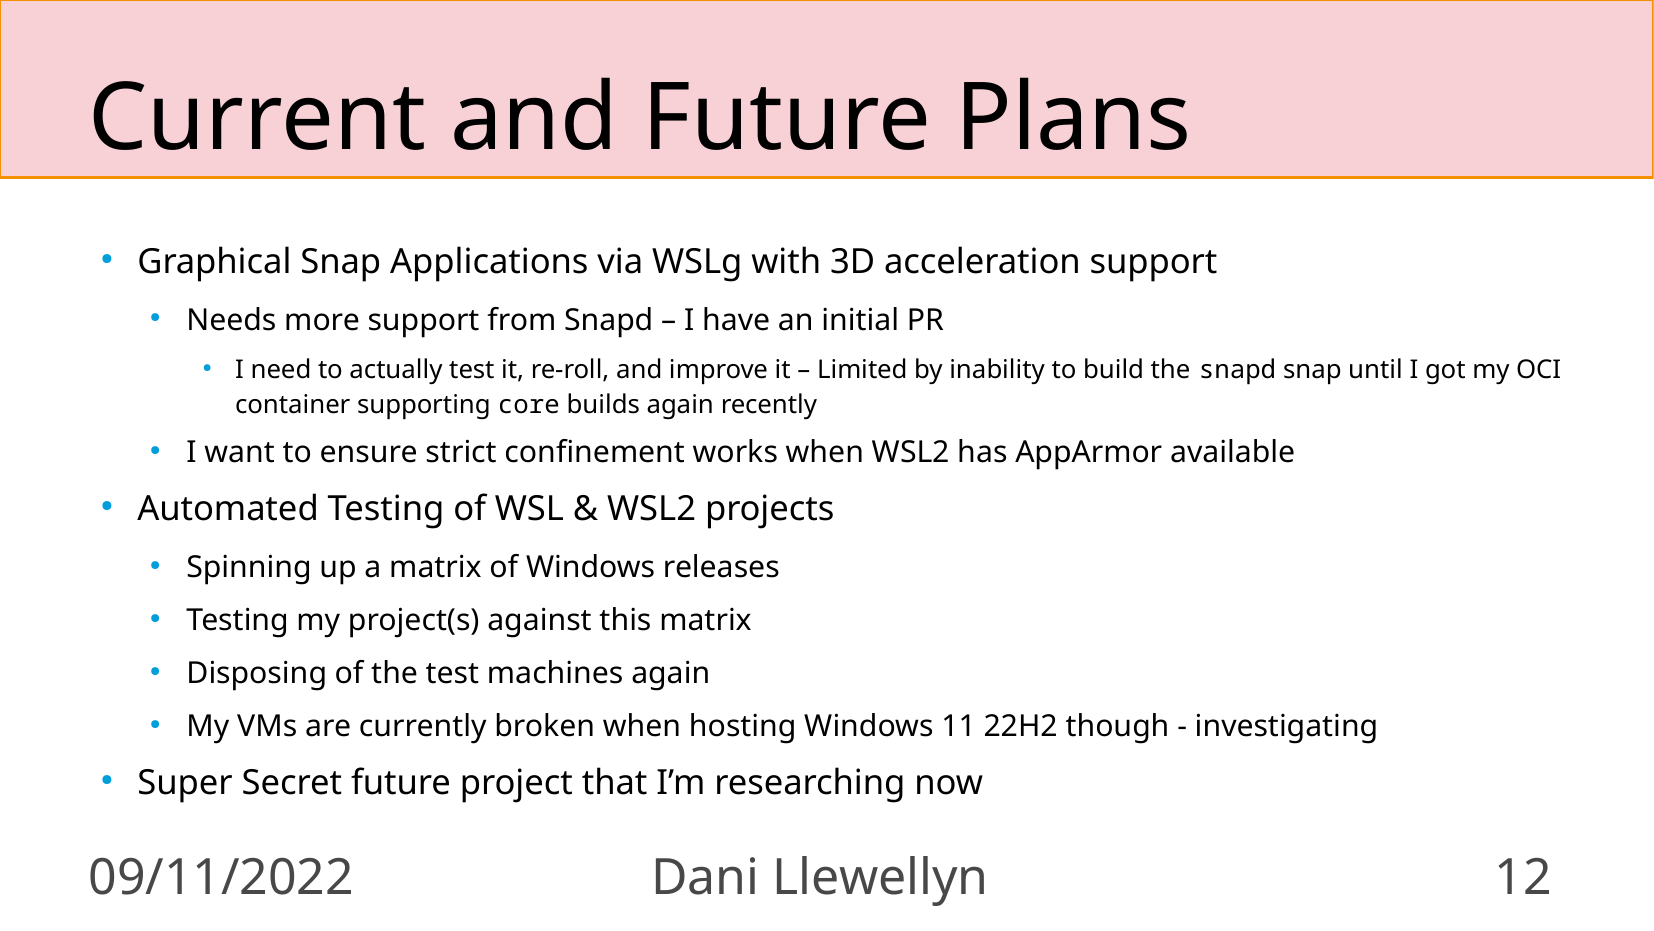

# Current and Future Plans
Graphical Snap Applications via WSLg with 3D acceleration support
Needs more support from Snapd – I have an initial PR
I need to actually test it, re-roll, and improve it – Limited by inability to build the snapd snap until I got my OCI container supporting core builds again recently
I want to ensure strict confinement works when WSL2 has AppArmor available
Automated Testing of WSL & WSL2 projects
Spinning up a matrix of Windows releases
Testing my project(s) against this matrix
Disposing of the test machines again
My VMs are currently broken when hosting Windows 11 22H2 though - investigating
Super Secret future project that I’m researching now
09/11/2022
Dani Llewellyn
12